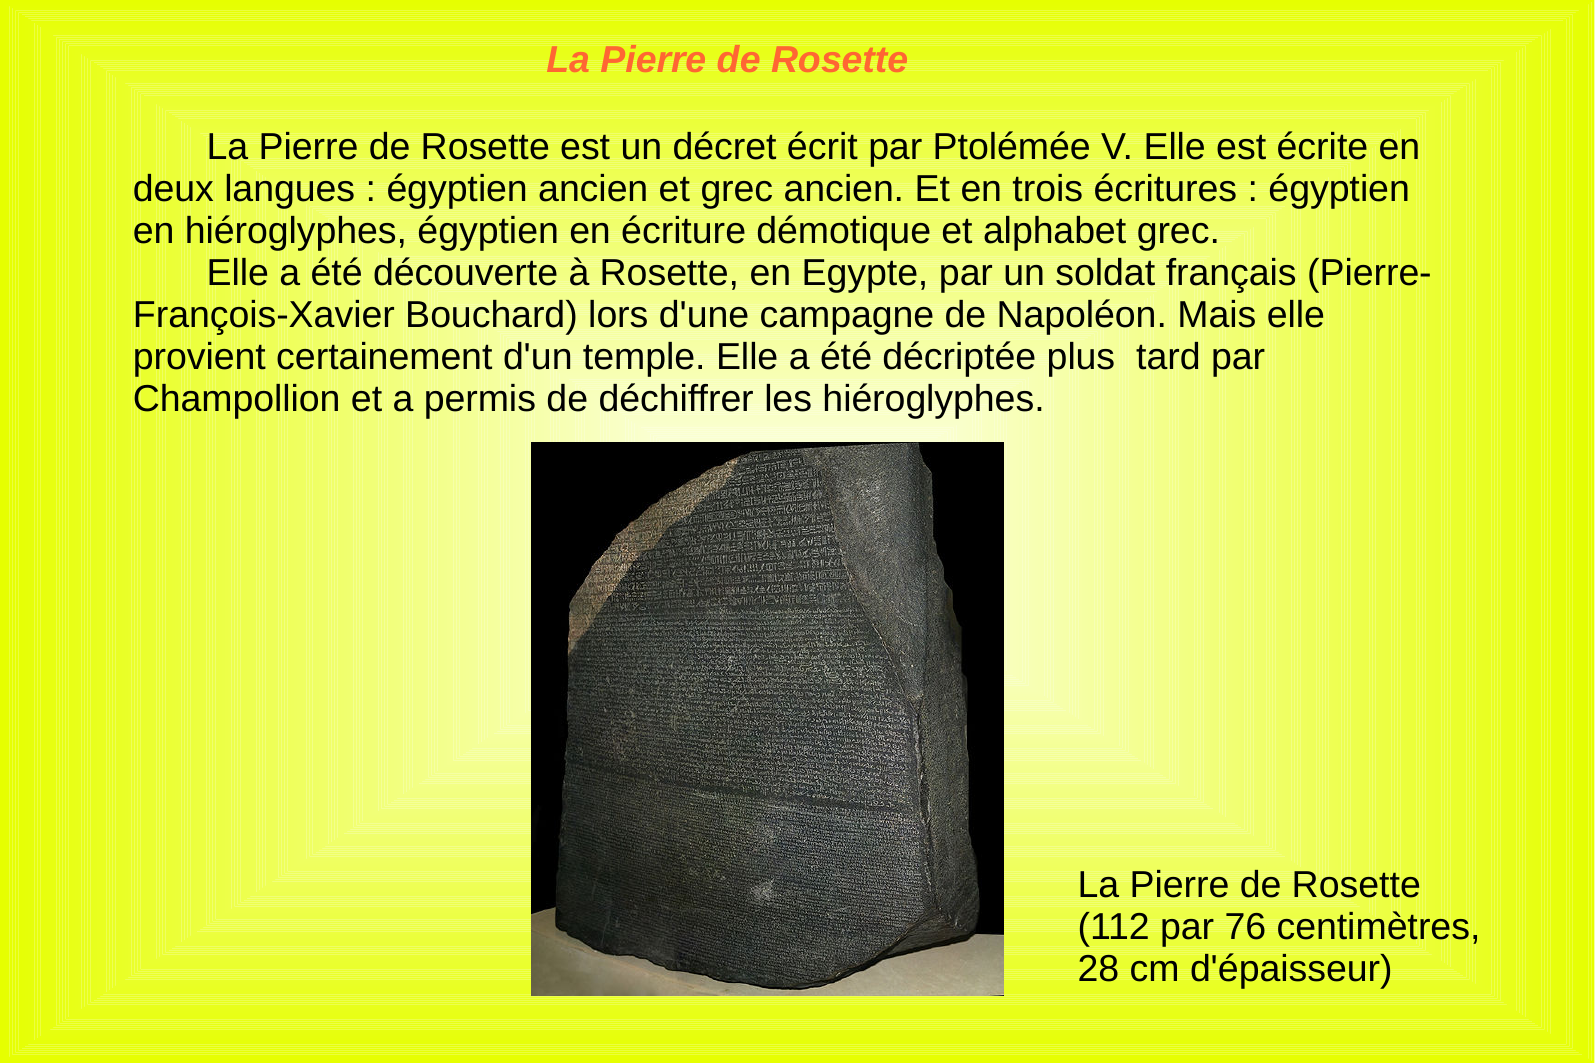

La Pierre de Rosette
	La Pierre de Rosette est un décret écrit par Ptolémée V. Elle est écrite en deux langues : égyptien ancien et grec ancien. Et en trois écritures : égyptien en hiéroglyphes, égyptien en écriture démotique et alphabet grec.
	Elle a été découverte à Rosette, en Egypte, par un soldat français (Pierre-François-Xavier Bouchard) lors d'une campagne de Napoléon. Mais elle provient certainement d'un temple. Elle a été décriptée plus tard par Champollion et a permis de déchiffrer les hiéroglyphes.
La Pierre de Rosette (112 par 76 centimètres, 28 cm d'épaisseur)